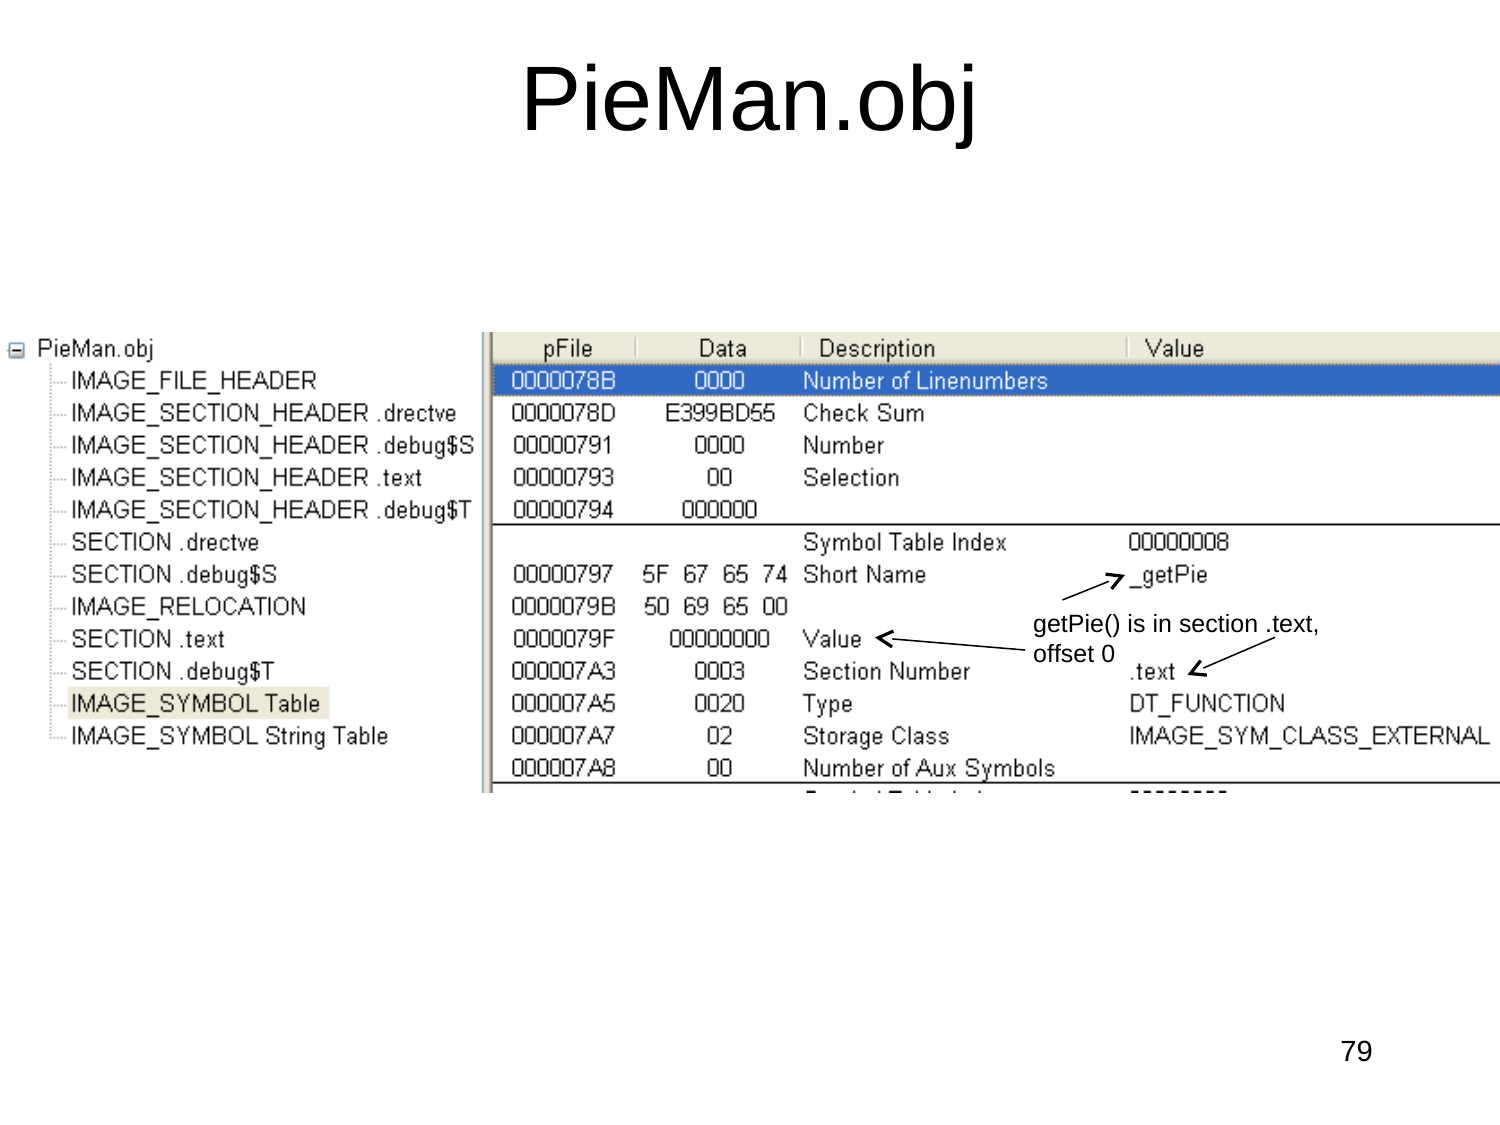

# PieMan.obj
getPie() is in section .text,
offset 0